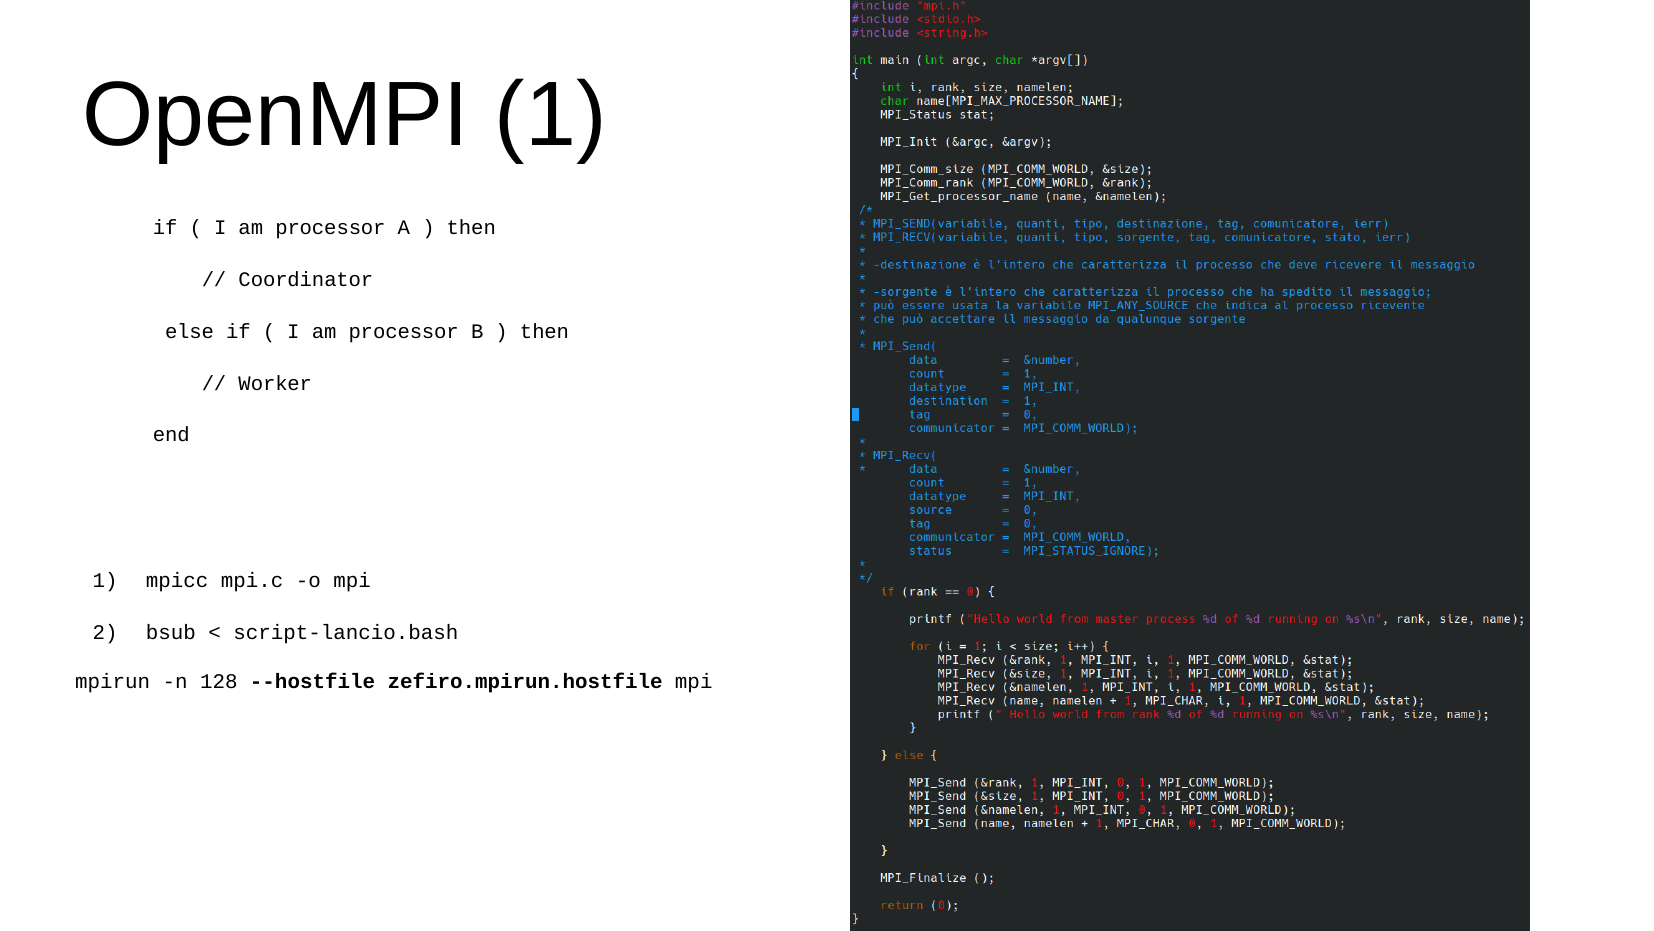

# OpenMPI (1)
if ( I am processor A ) then
 // Coordinator
 else if ( I am processor B ) then
 // Worker
end
mpicc mpi.c -o mpi
bsub < script-lancio.bash
mpirun -n 128 --hostfile zefiro.mpirun.hostfile mpi